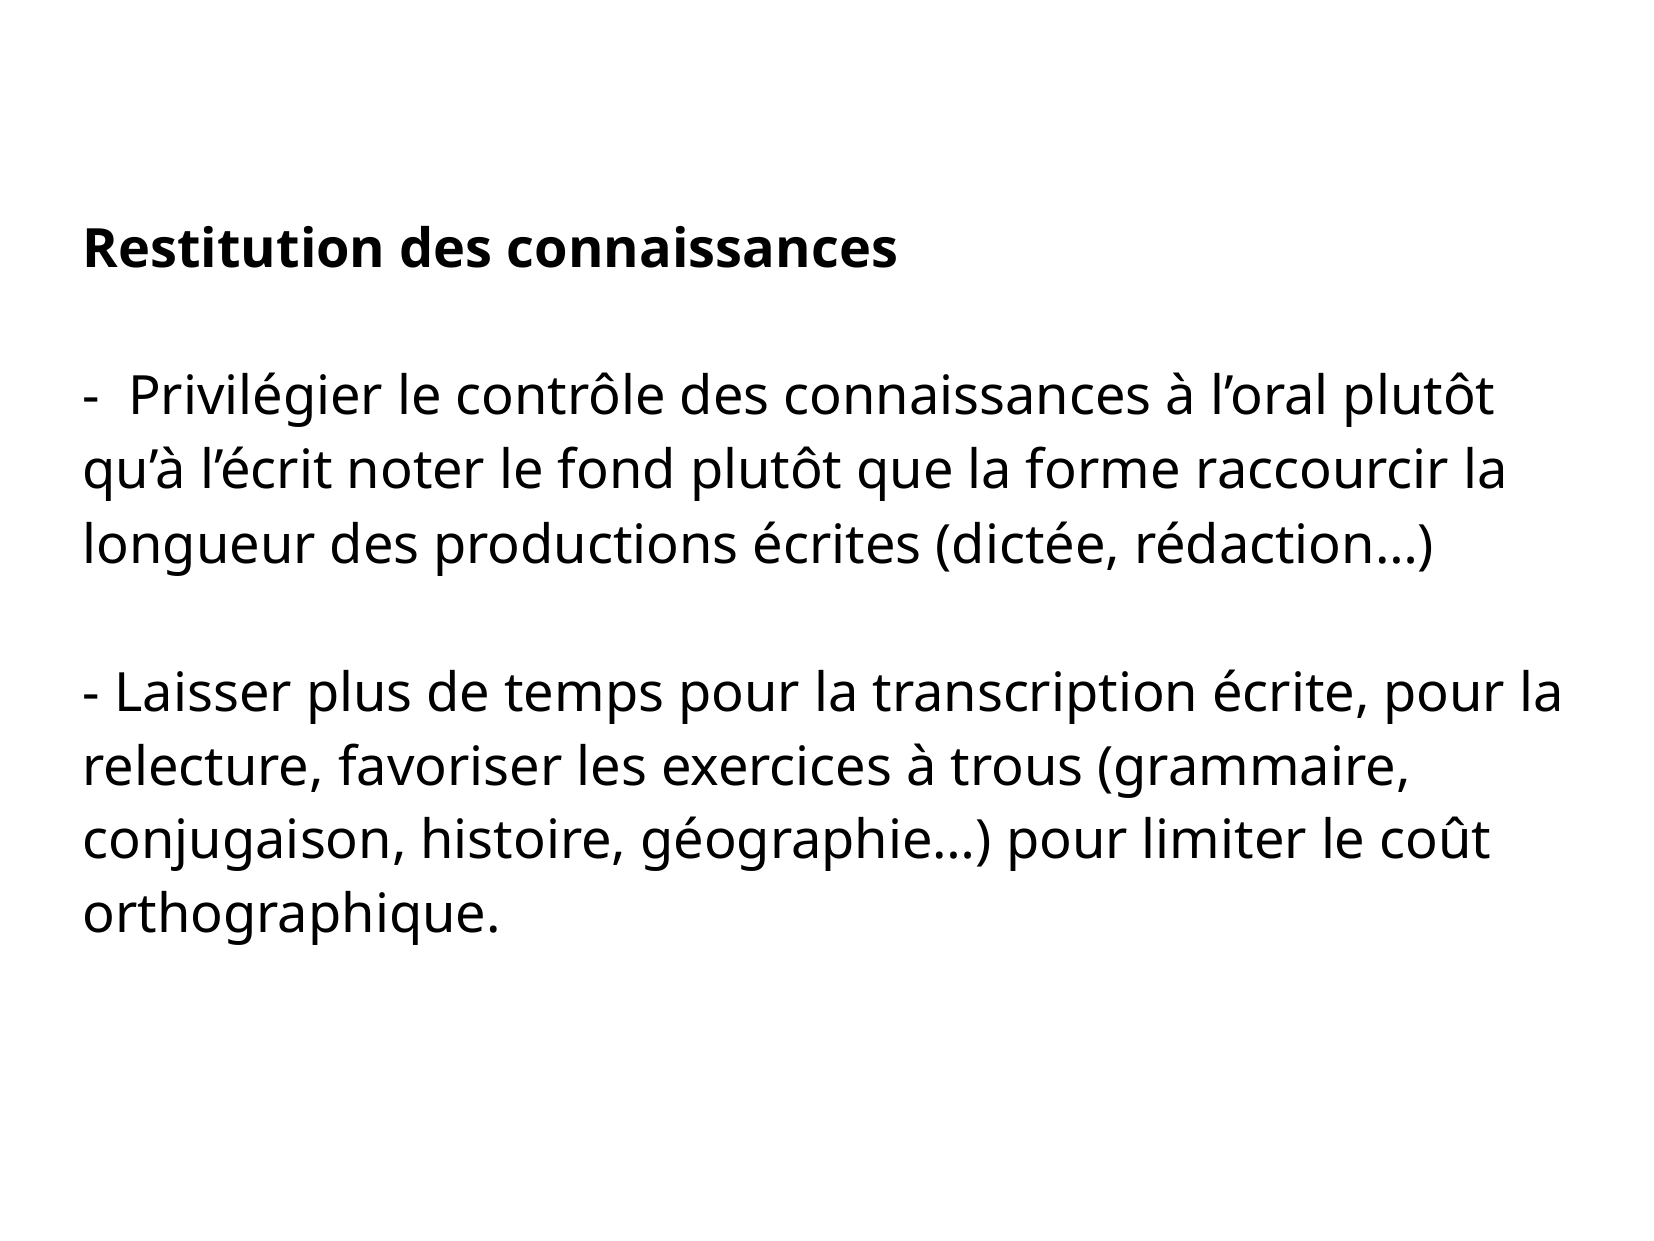

# Restitution des connaissances
- Privilégier le contrôle des connaissances à l’oral plutôt qu’à l’écrit noter le fond plutôt que la forme raccourcir la longueur des productions écrites (dictée, rédaction…)
- Laisser plus de temps pour la transcription écrite, pour la relecture, favoriser les exercices à trous (grammaire, conjugaison, histoire, géographie…) pour limiter le coût orthographique.